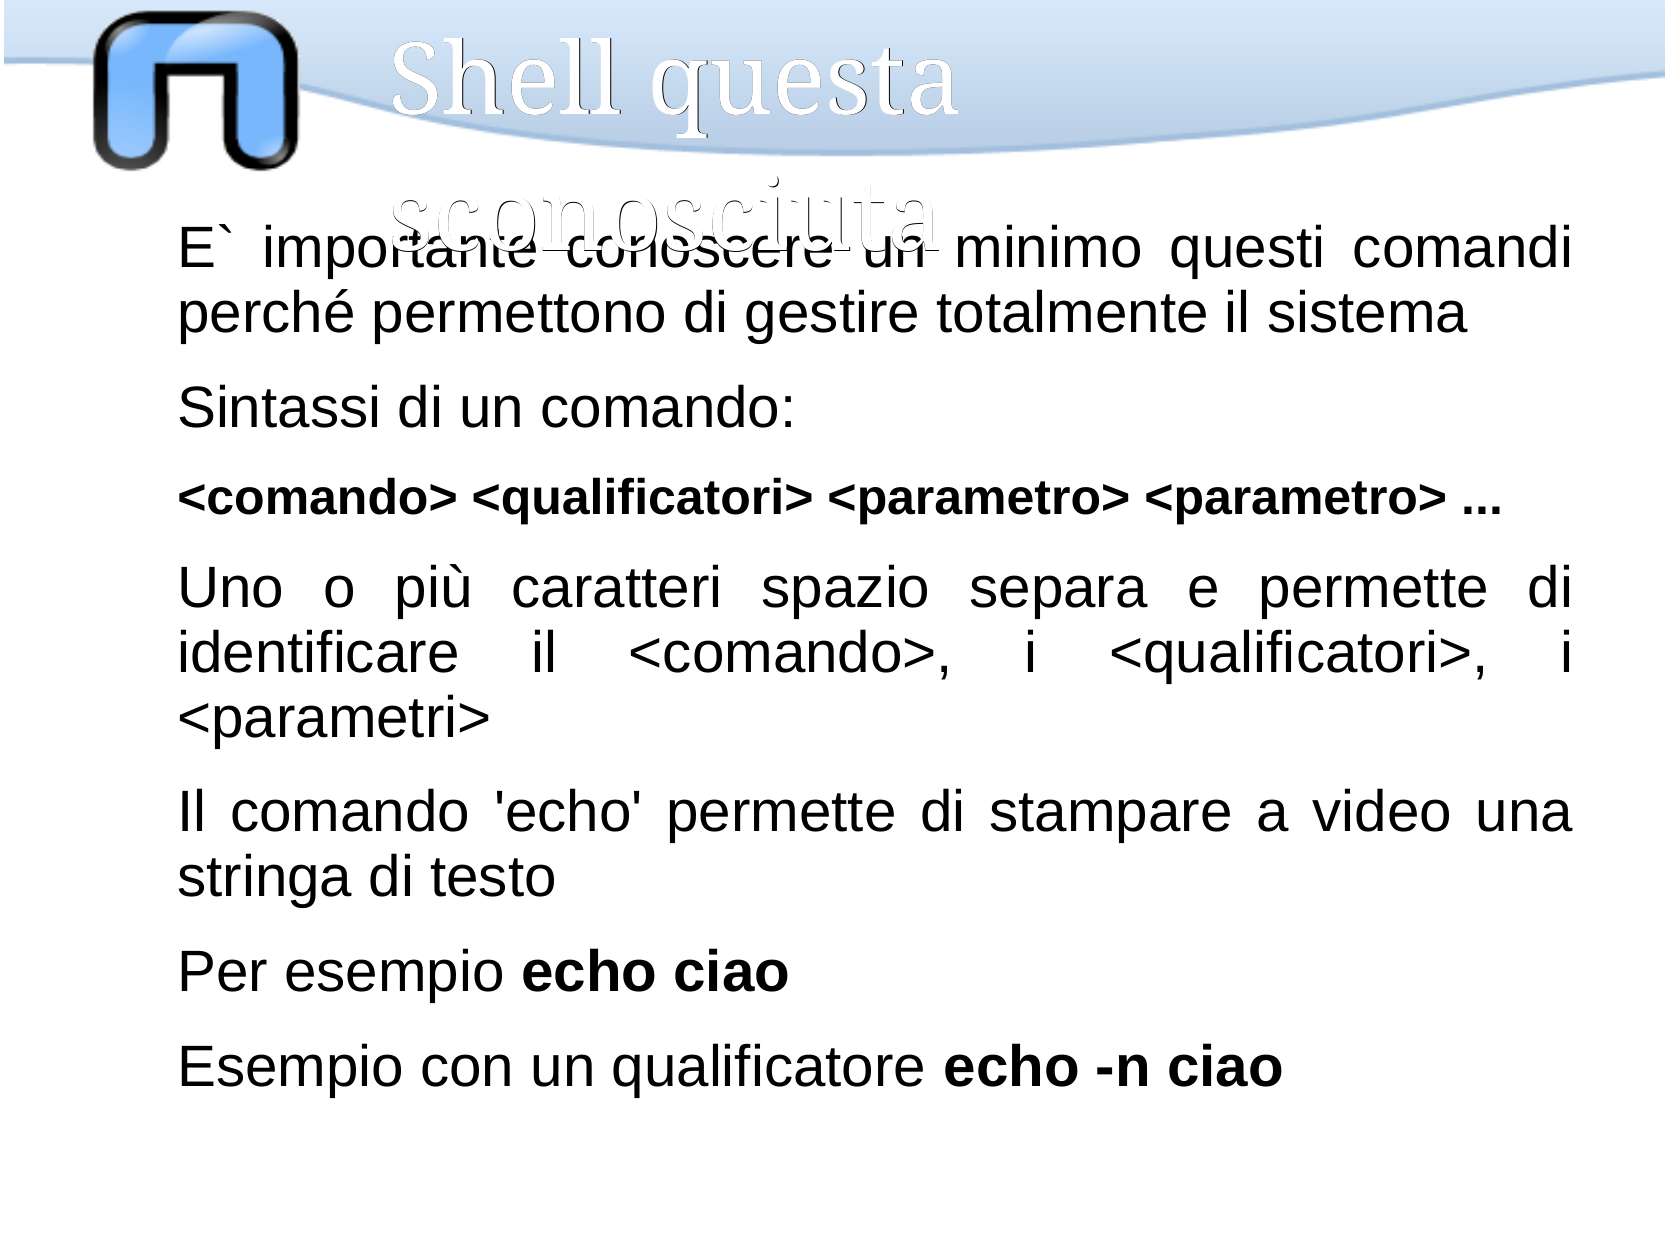

Shell questa sconosciuta
# E` importante conoscere un minimo questi comandi perché permettono di gestire totalmente il sistema
Sintassi di un comando:
<comando> <qualificatori> <parametro> <parametro> ...
Uno o più caratteri spazio separa e permette di identificare il <comando>, i <qualificatori>, i <parametri>
Il comando 'echo' permette di stampare a video una stringa di testo
Per esempio echo ciao
Esempio con un qualificatore echo -n ciao